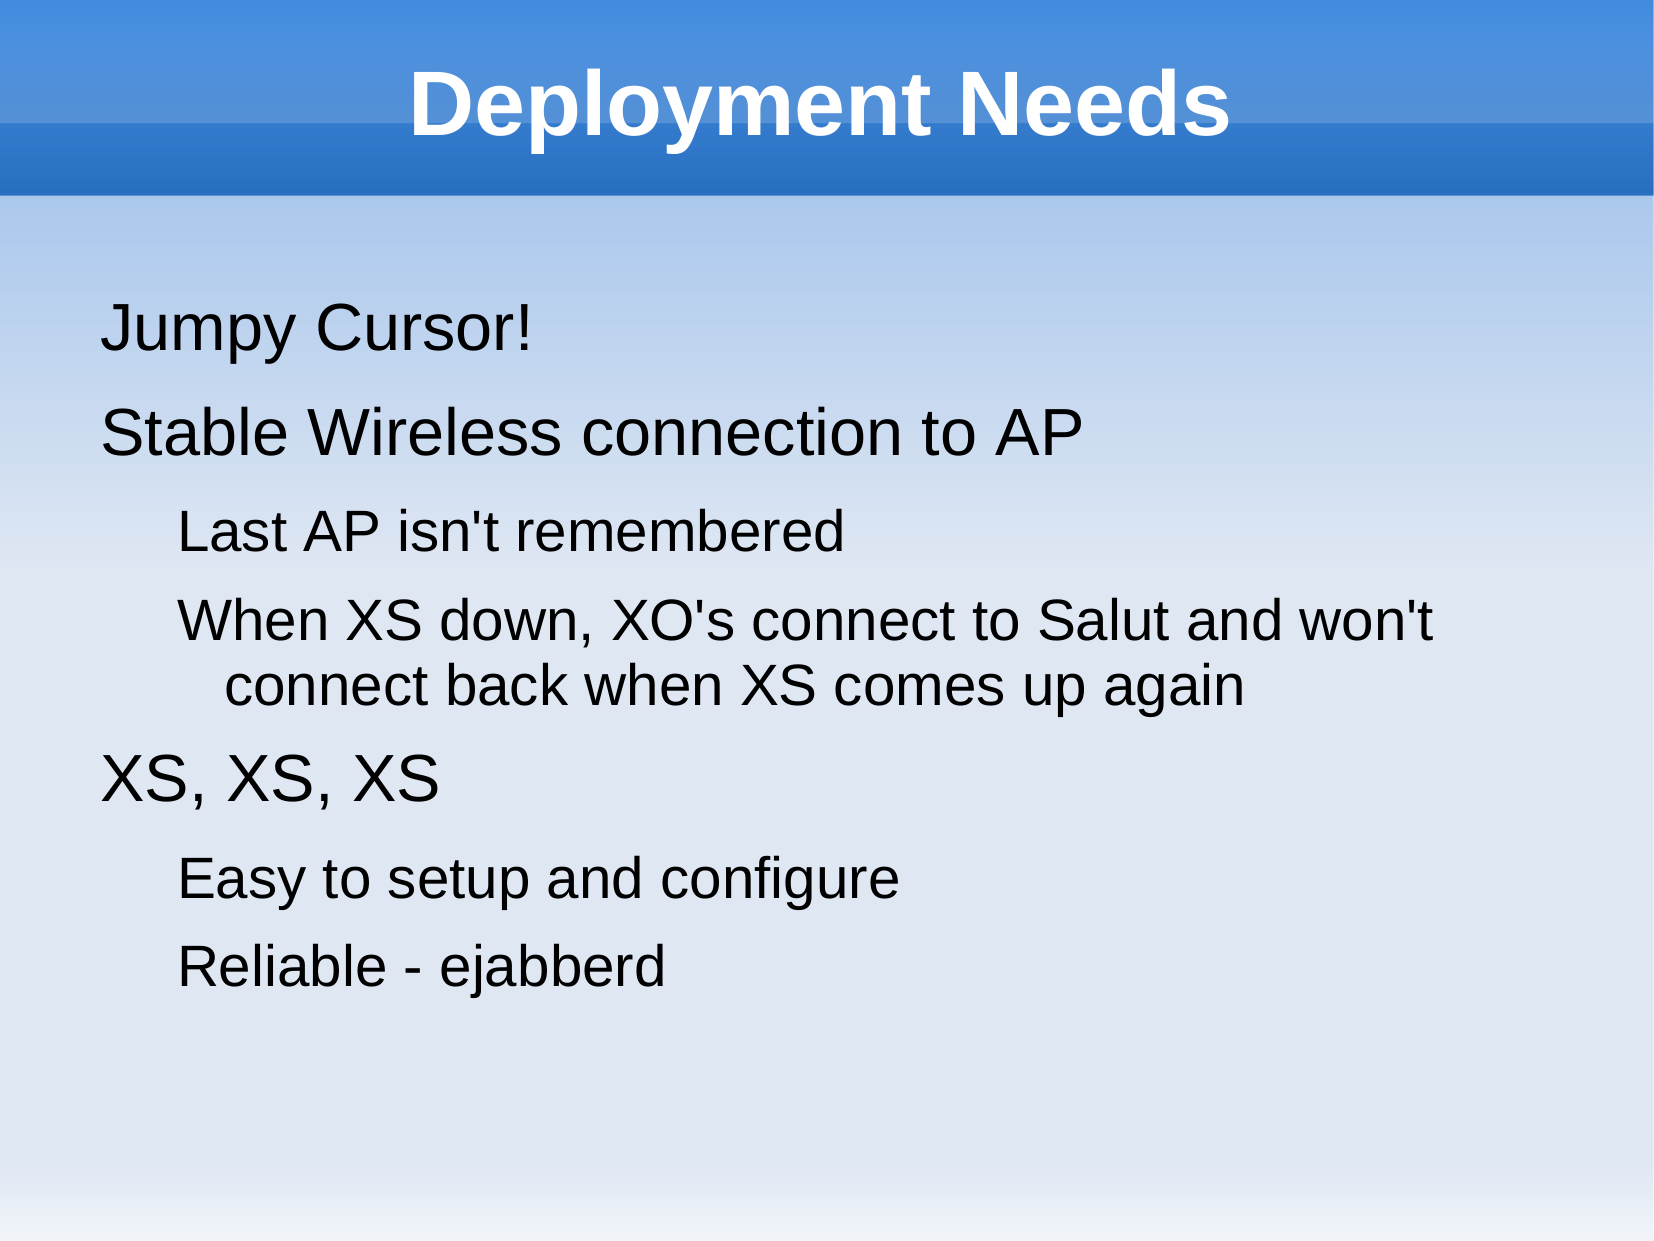

# Deployment Needs
Jumpy Cursor!
Stable Wireless connection to AP
Last AP isn't remembered
When XS down, XO's connect to Salut and won't connect back when XS comes up again
XS, XS, XS
Easy to setup and configure
Reliable - ejabberd